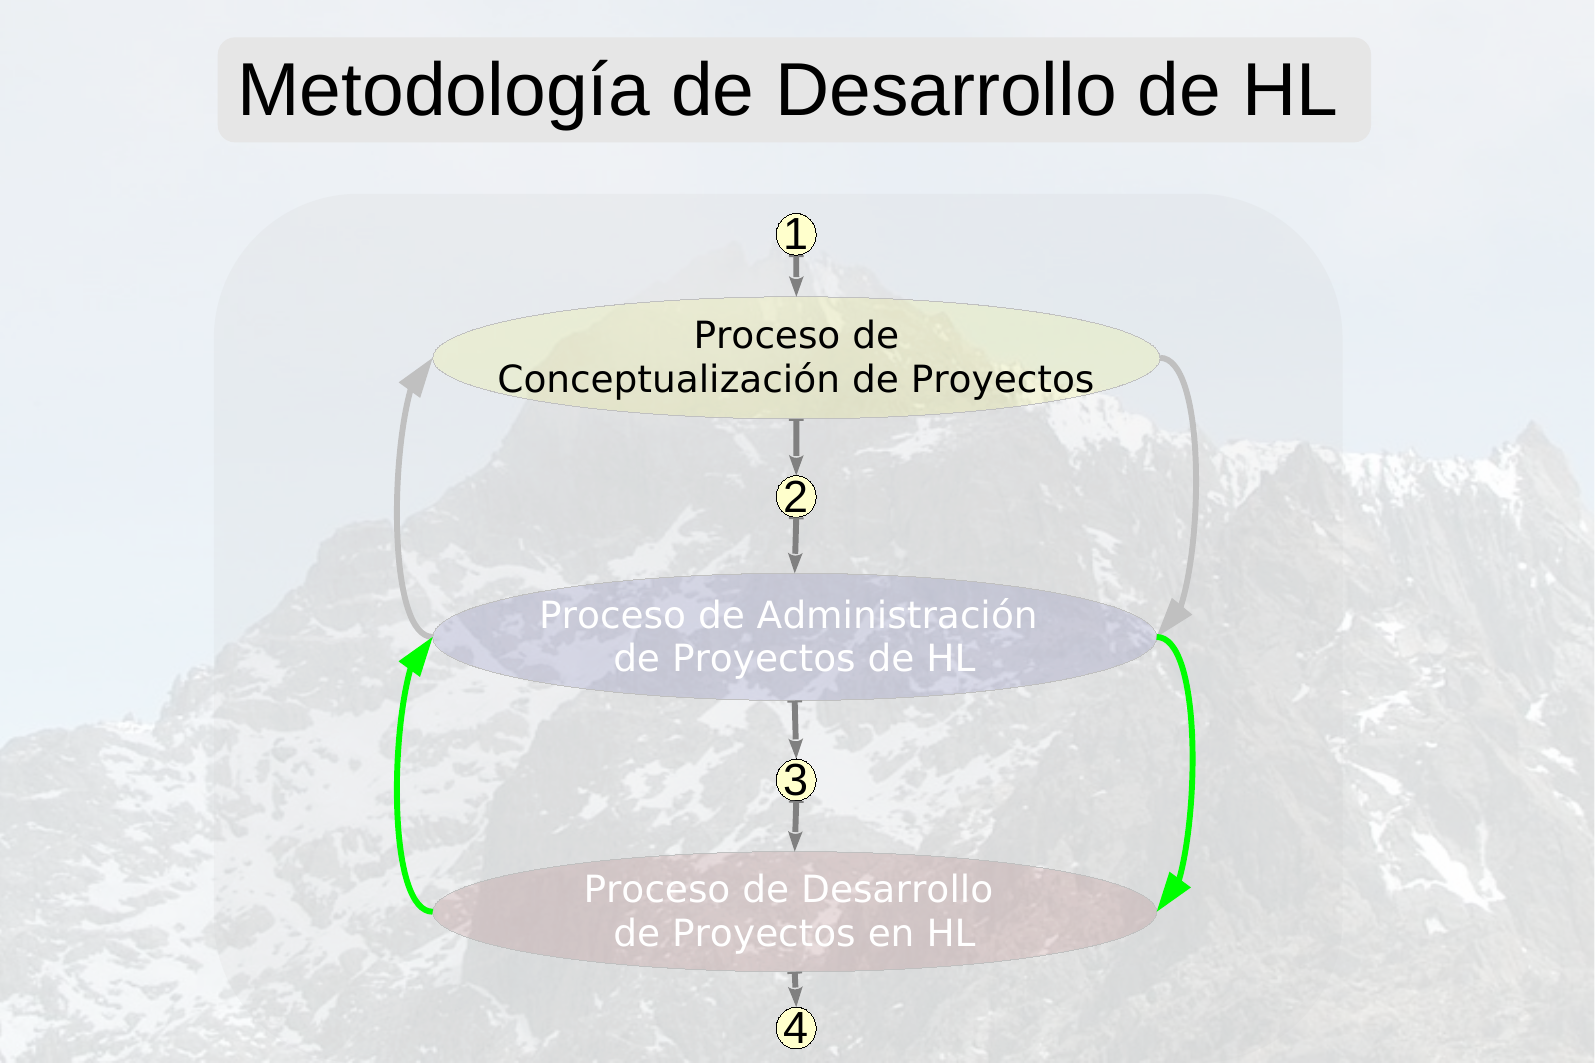

Metodología de Desarrollo de HL
1
1
Proceso de
Conceptualización de Proyectos
2
Proceso de Administración
de Proyectos de HL
3
Proceso de Desarrollo
de Proyectos en HL
4